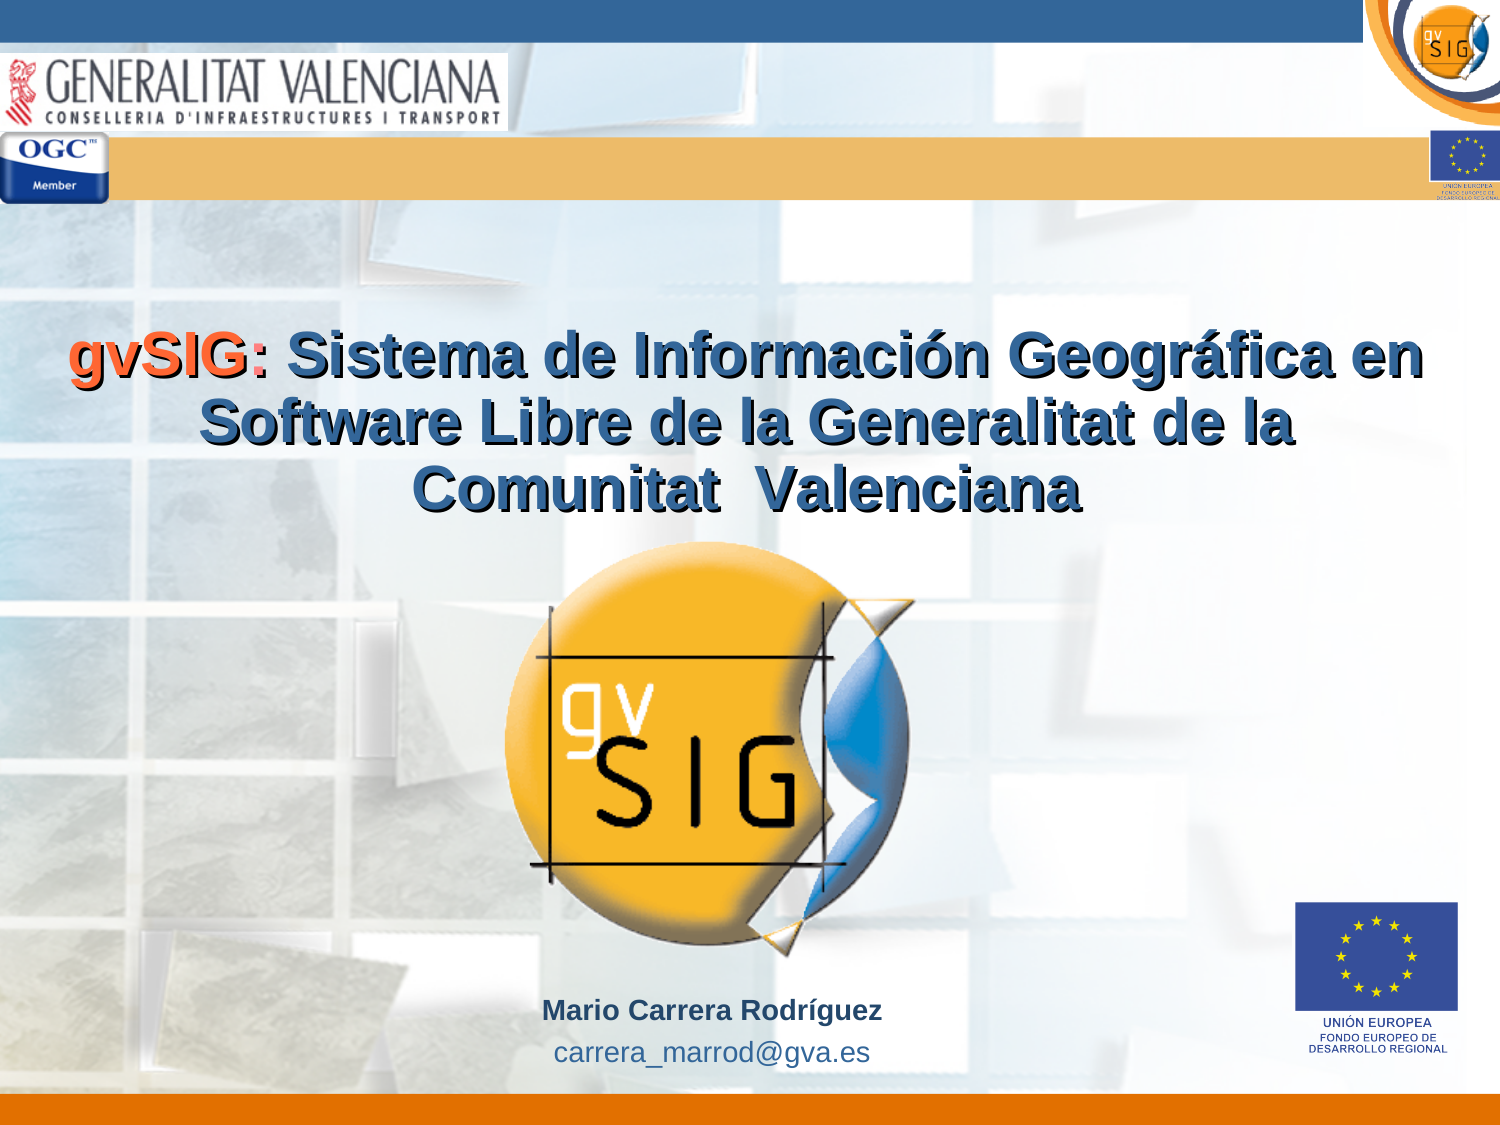

gvSIG: Sistema de Información Geográfica en Software Libre de la Generalitat de la Comunitat Valenciana
Mario Carrera Rodríguez
carrera_marrod@gva.es